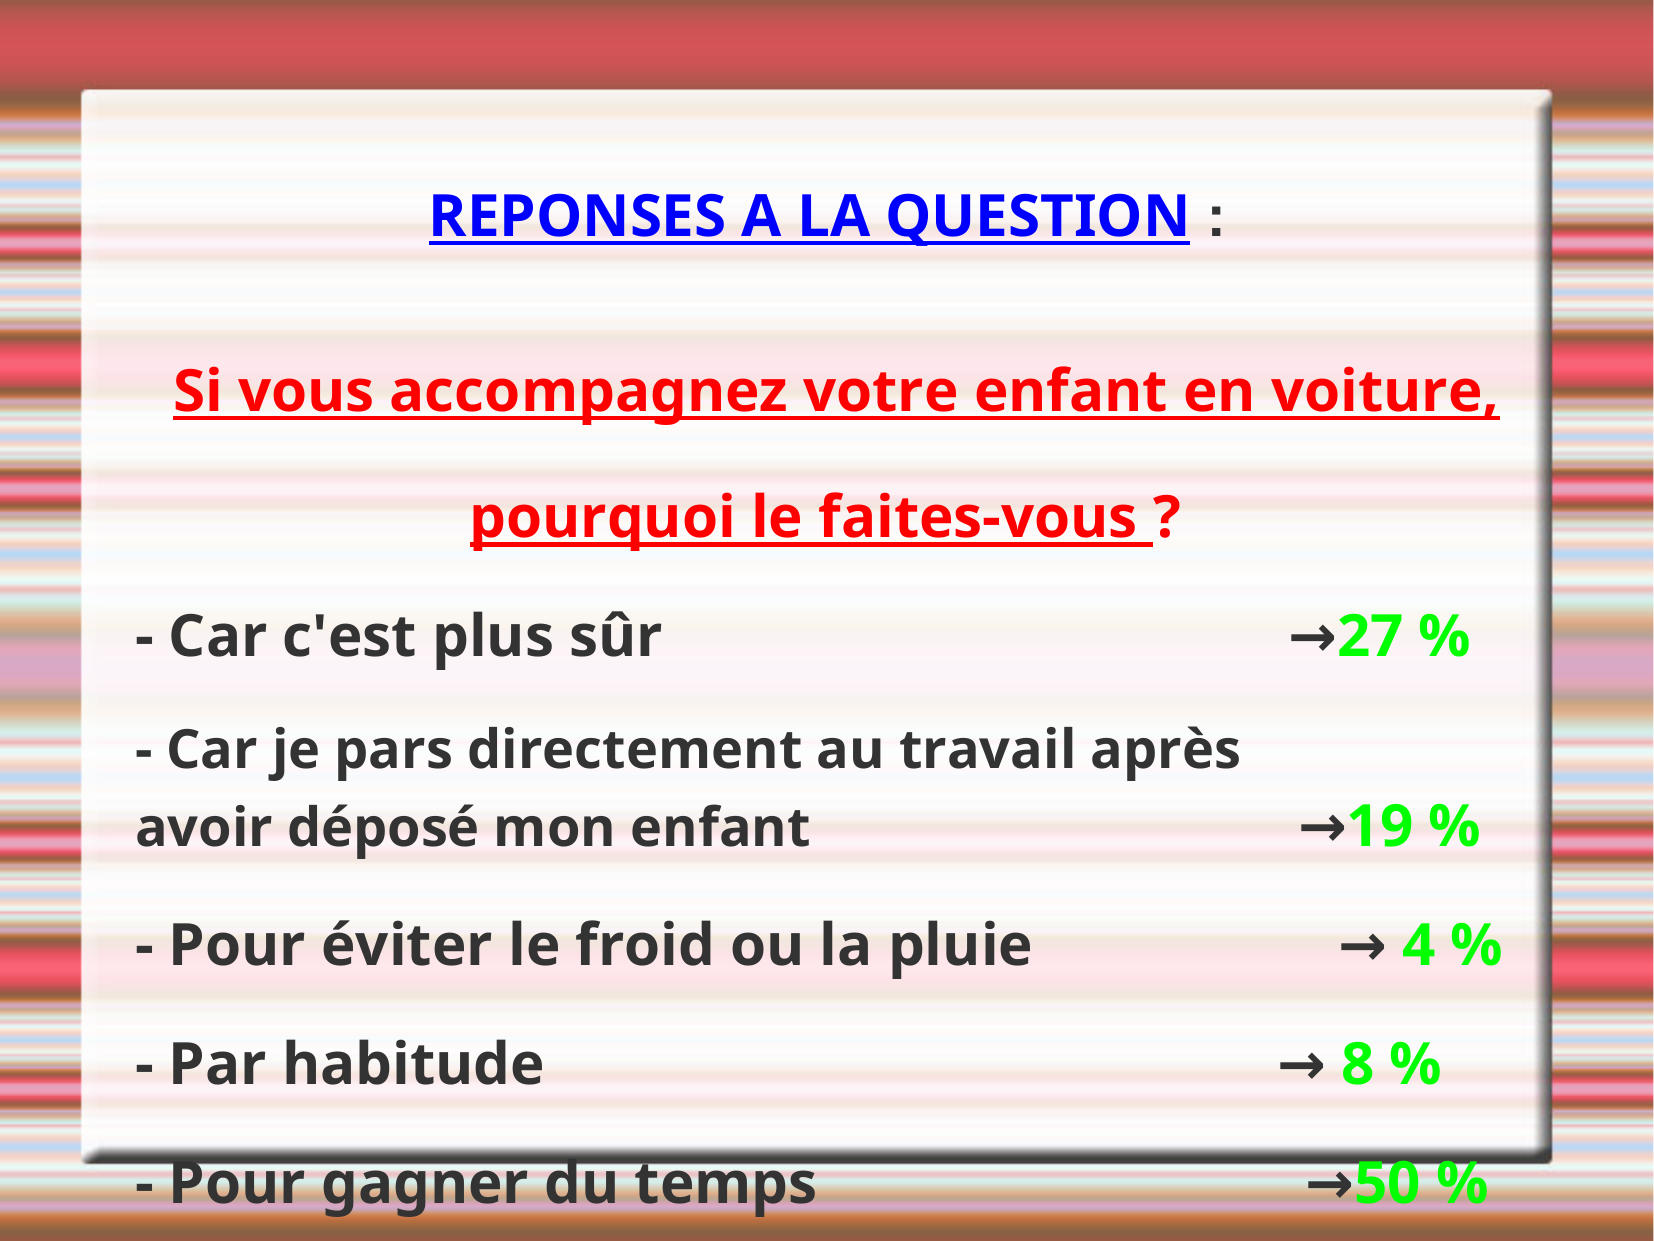

# REPONSES A LA QUESTION :
 Si vous accompagnez votre enfant en voiture, pourquoi le faites-vous ?
- Car c'est plus sûr →27 %
- Car je pars directement au travail après
avoir déposé mon enfant →19 %
- Pour éviter le froid ou la pluie   → 4 %
- Par habitude → 8 %
- Pour gagner du temps →50 %
VENIR EN VOITURE EST-IL REELLEMENT PLUS RAPIDE ?